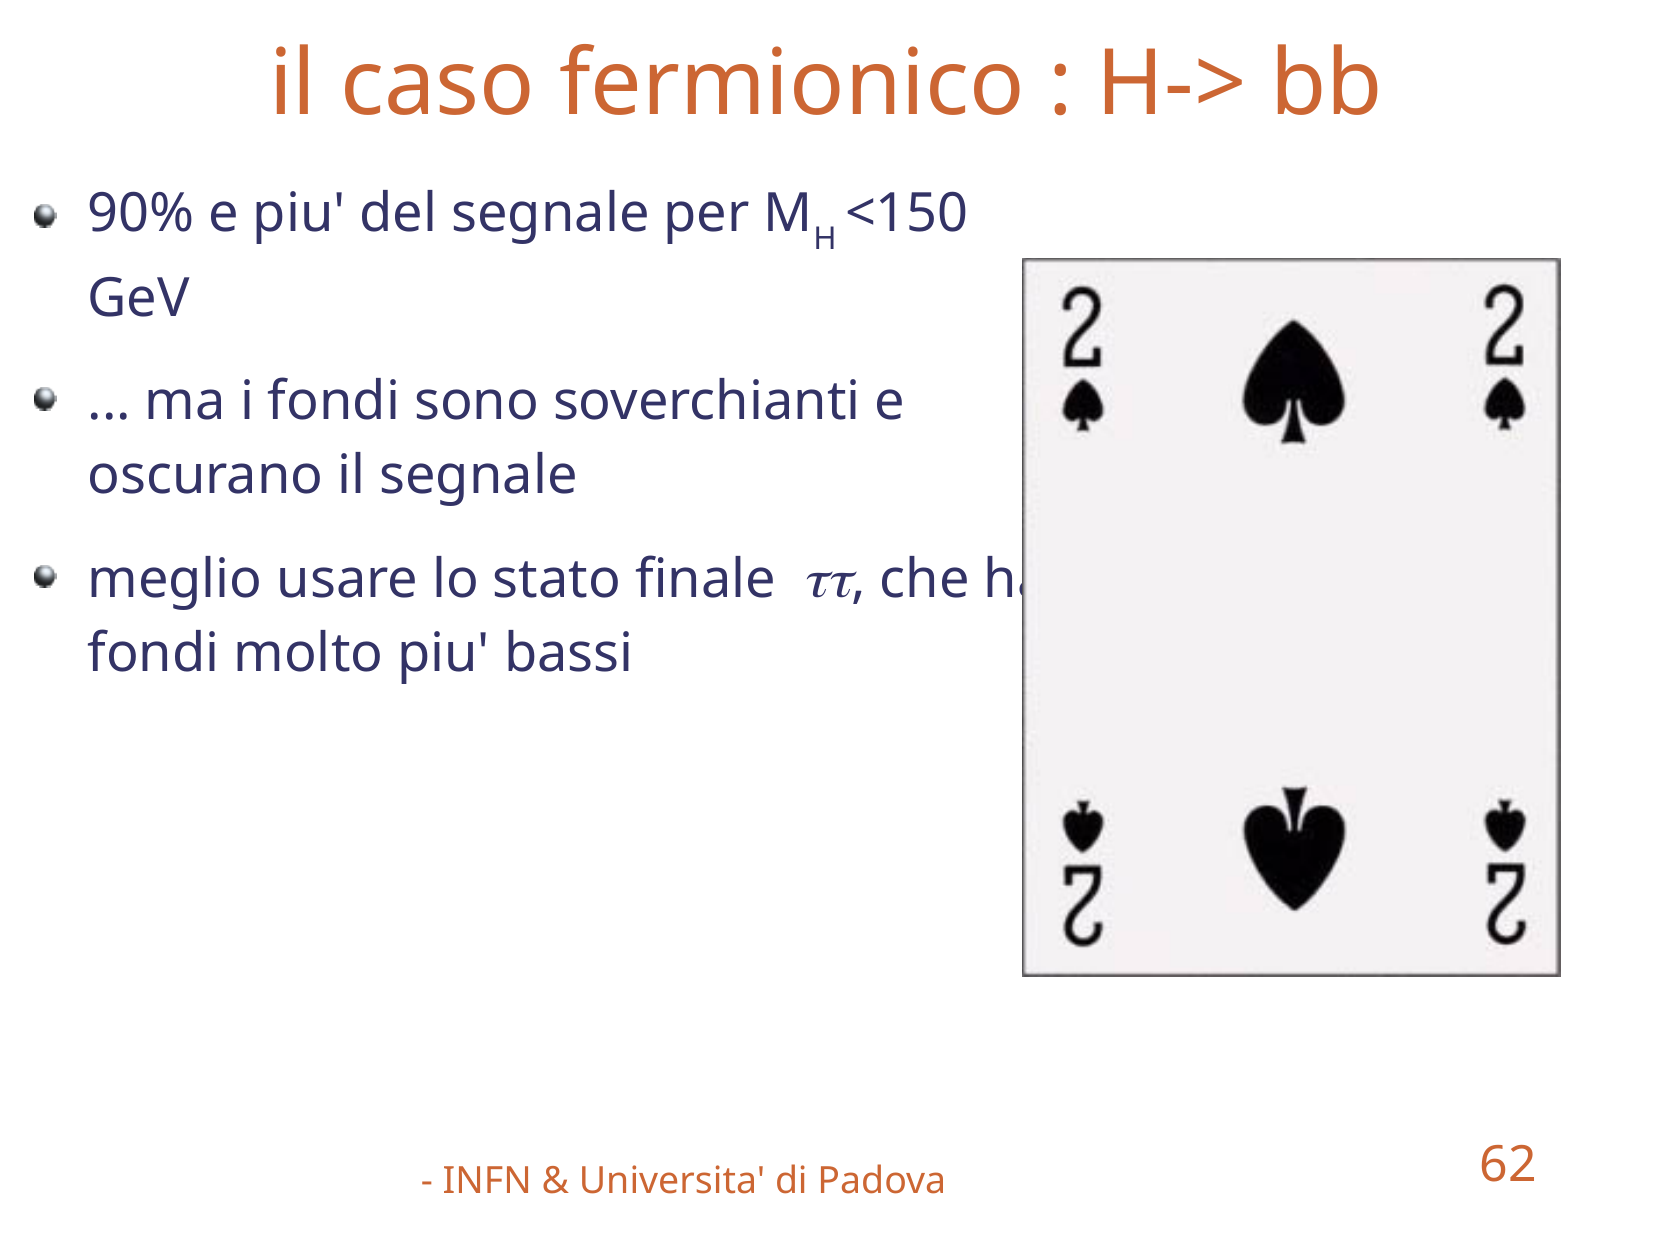

# il caso fermionico : H-> bb
90% e piu' del segnale per MH <150 GeV
... ma i fondi sono soverchianti e oscurano il segnale
meglio usare lo stato finale tt, che ha fondi molto piu' bassi
62